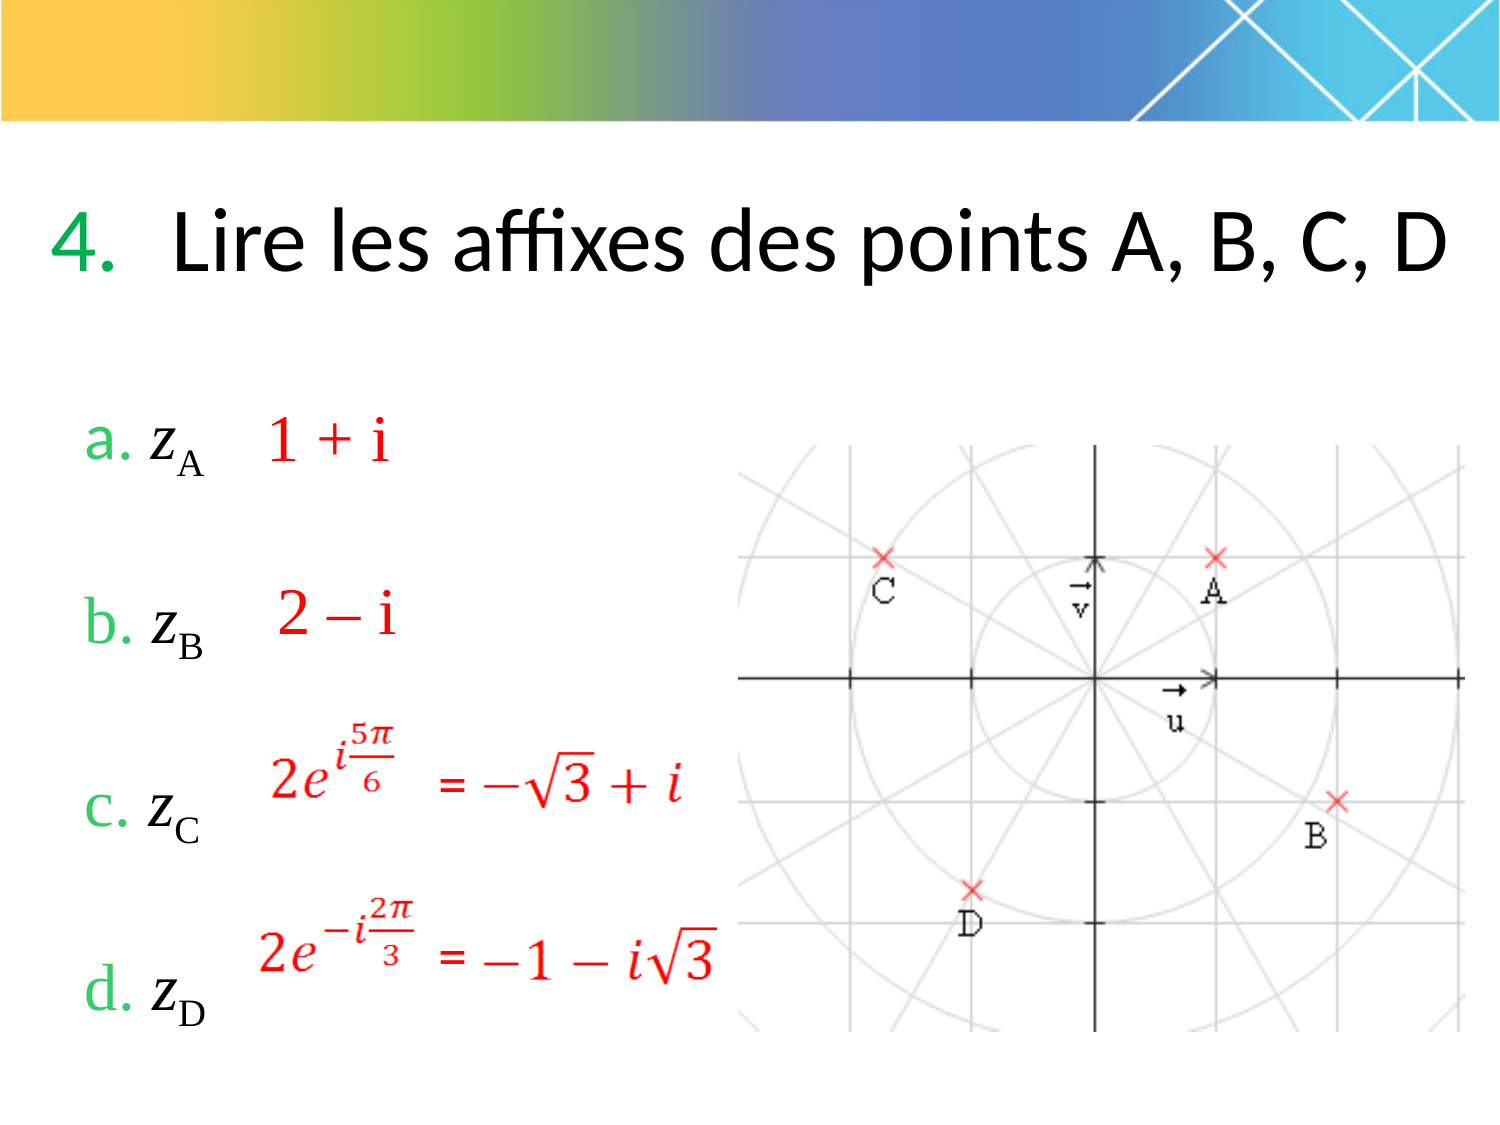

# Lire les affixes des points A, B, C, D
a. zA
b. zB
c. zC
d. zD
 1 + i
 2 – i
 =
 =